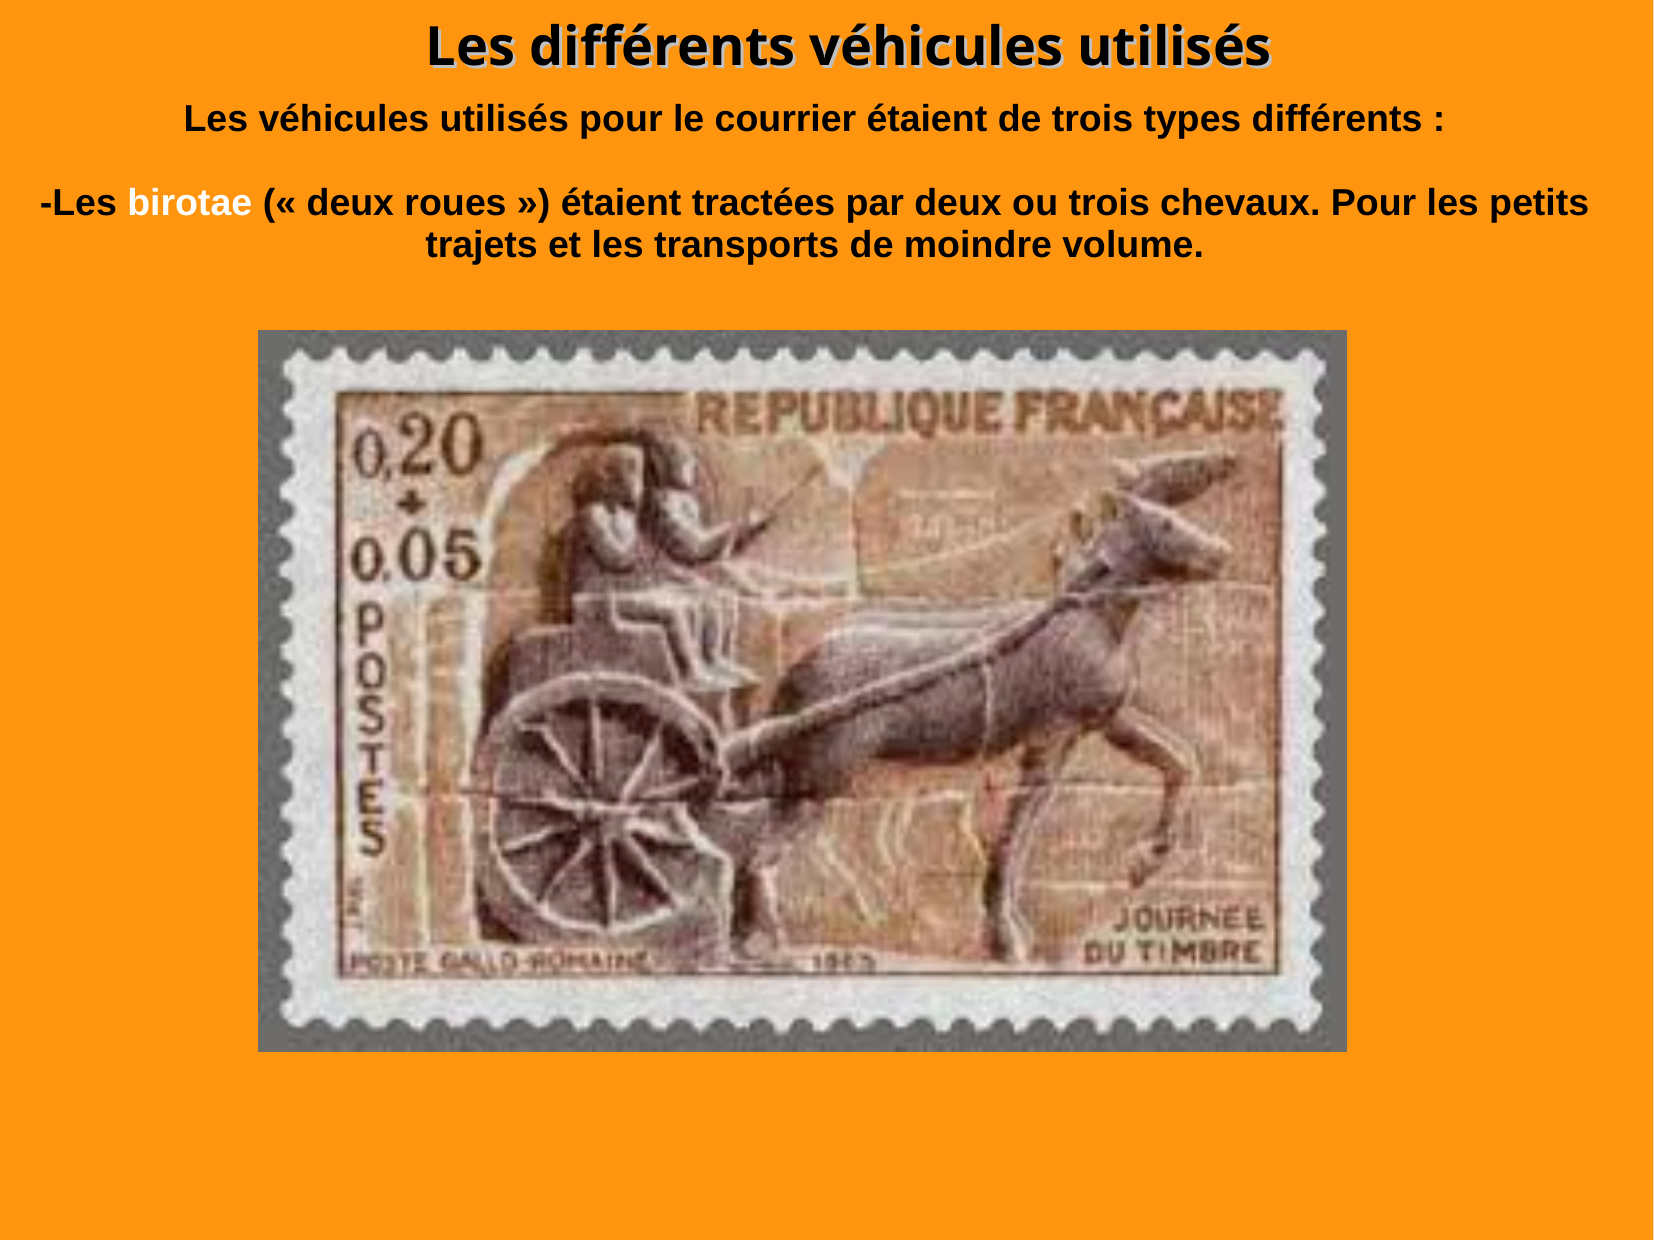

Les différents véhicules utilisés
Les véhicules utilisés pour le courrier étaient de trois types différents :
-Les birotae (« deux roues ») étaient tractées par deux ou trois chevaux. Pour les petits trajets et les transports de moindre volume.